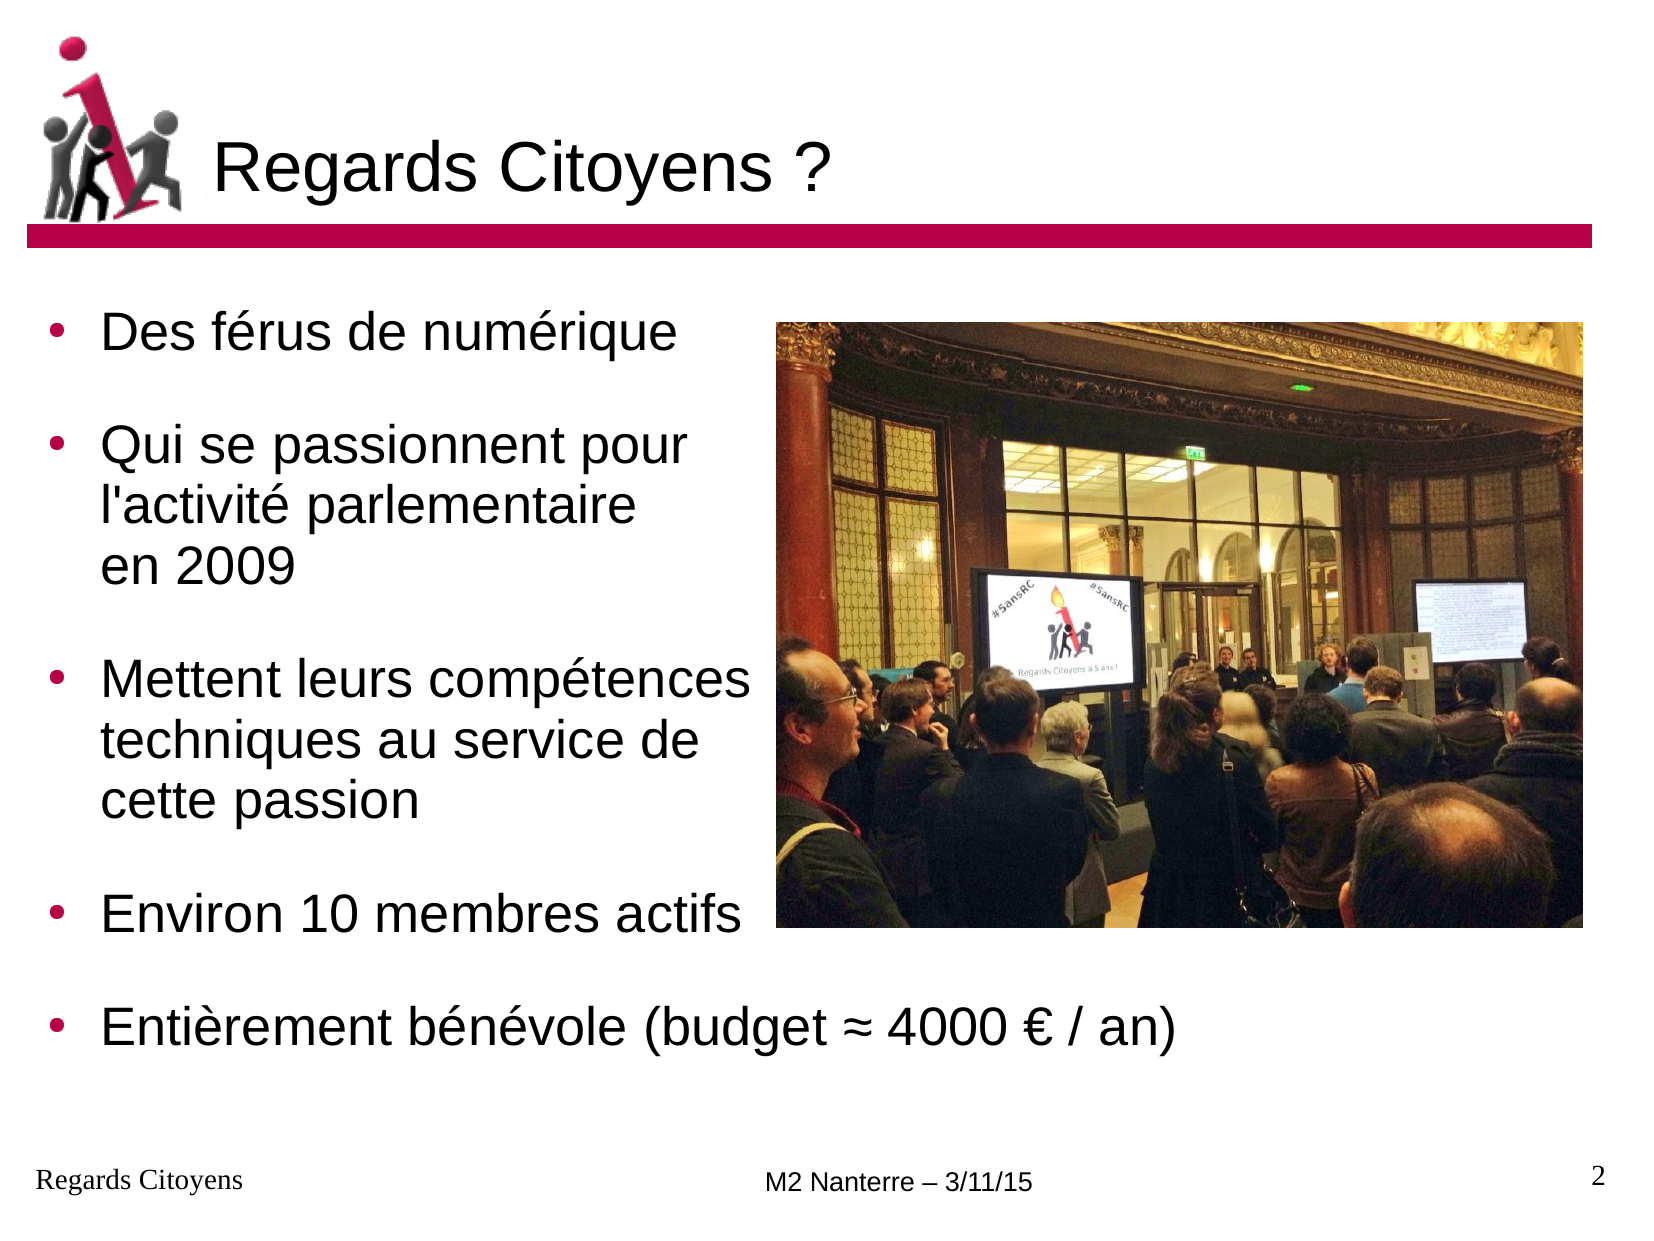

# Regards Citoyens ?
Des férus de numérique
Qui se passionnent pour
l'activité parlementaire
en 2009
Mettent leurs compétences
techniques au service de
cette passion
Environ 10 membres actifs
Entièrement bénévole (budget ≈ 4000 € / an)
2